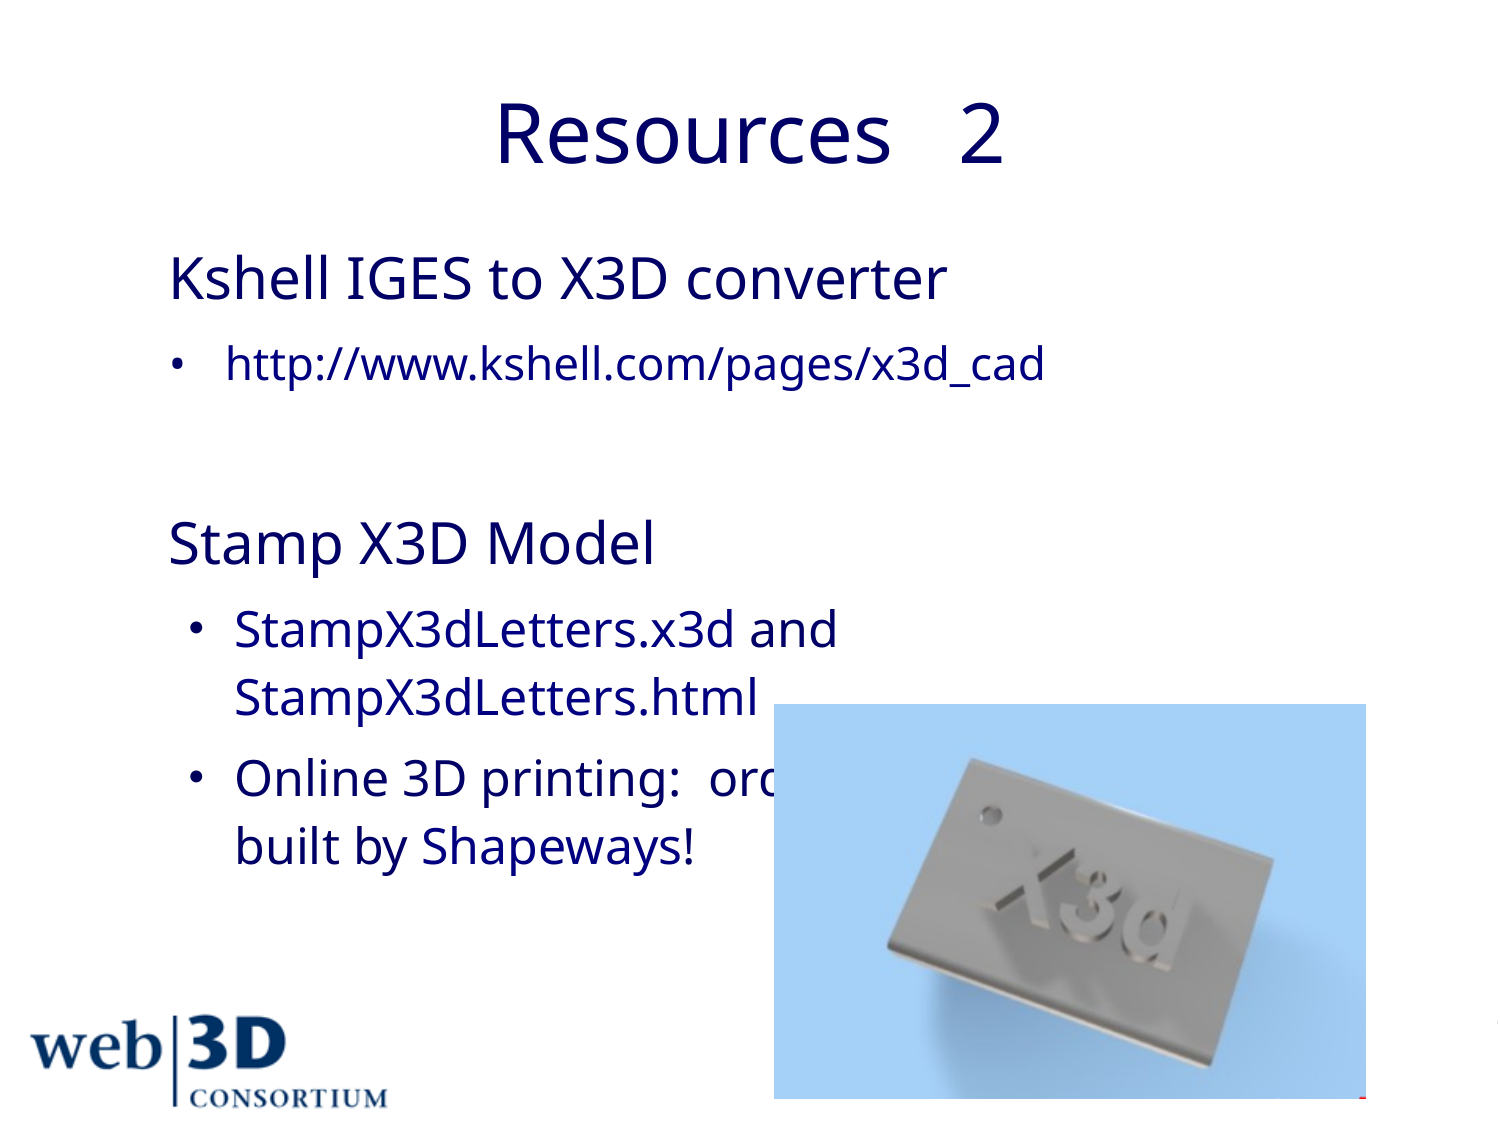

# Resources 2
Kshell IGES to X3D converter
http://www.kshell.com/pages/x3d_cad
Stamp X3D Model
StampX3dLetters.x3d and StampX3dLetters.html
Online 3D printing: order a Stamp X3D Model built by Shapeways!